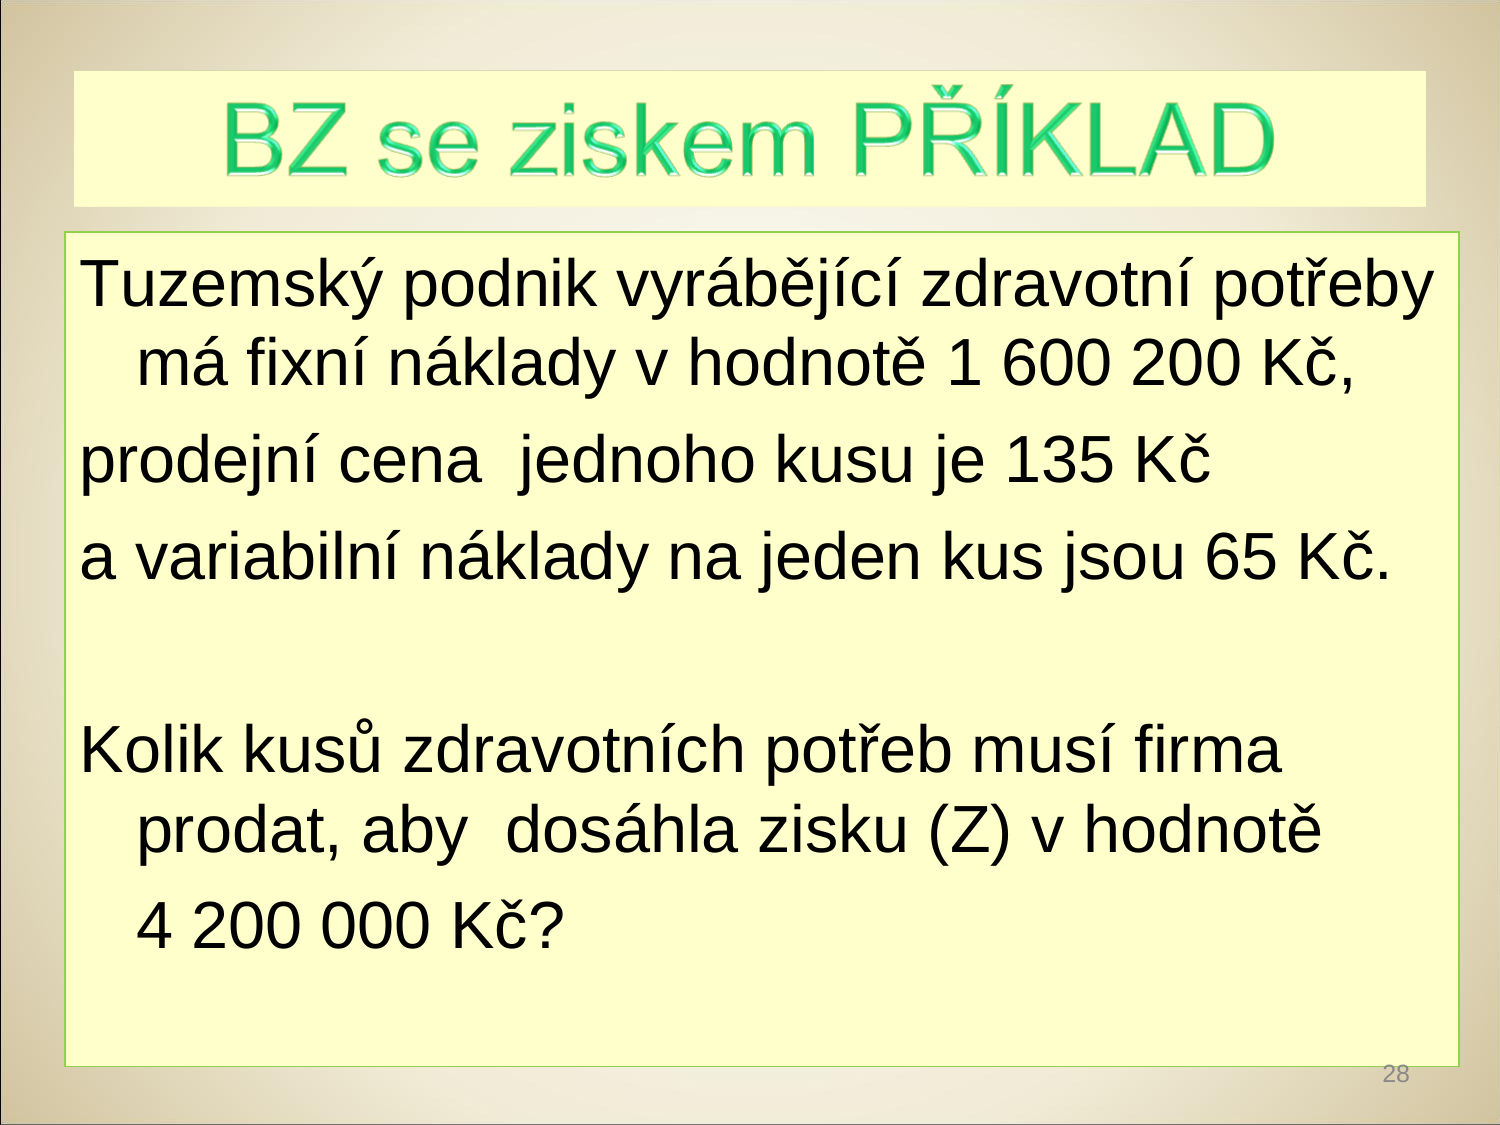

# Tuzemský podnik vyrábějící zdravotní potřeby má fixní náklady v hodnotě 1 600 200 Kč,
prodejní cena jednoho kusu je 135 Kč
a variabilní náklady na jeden kus jsou 65 Kč.
Kolik kusů zdravotních potřeb musí firma prodat, aby dosáhla zisku (Z) v hodnotě
	4 200 000 Kč?